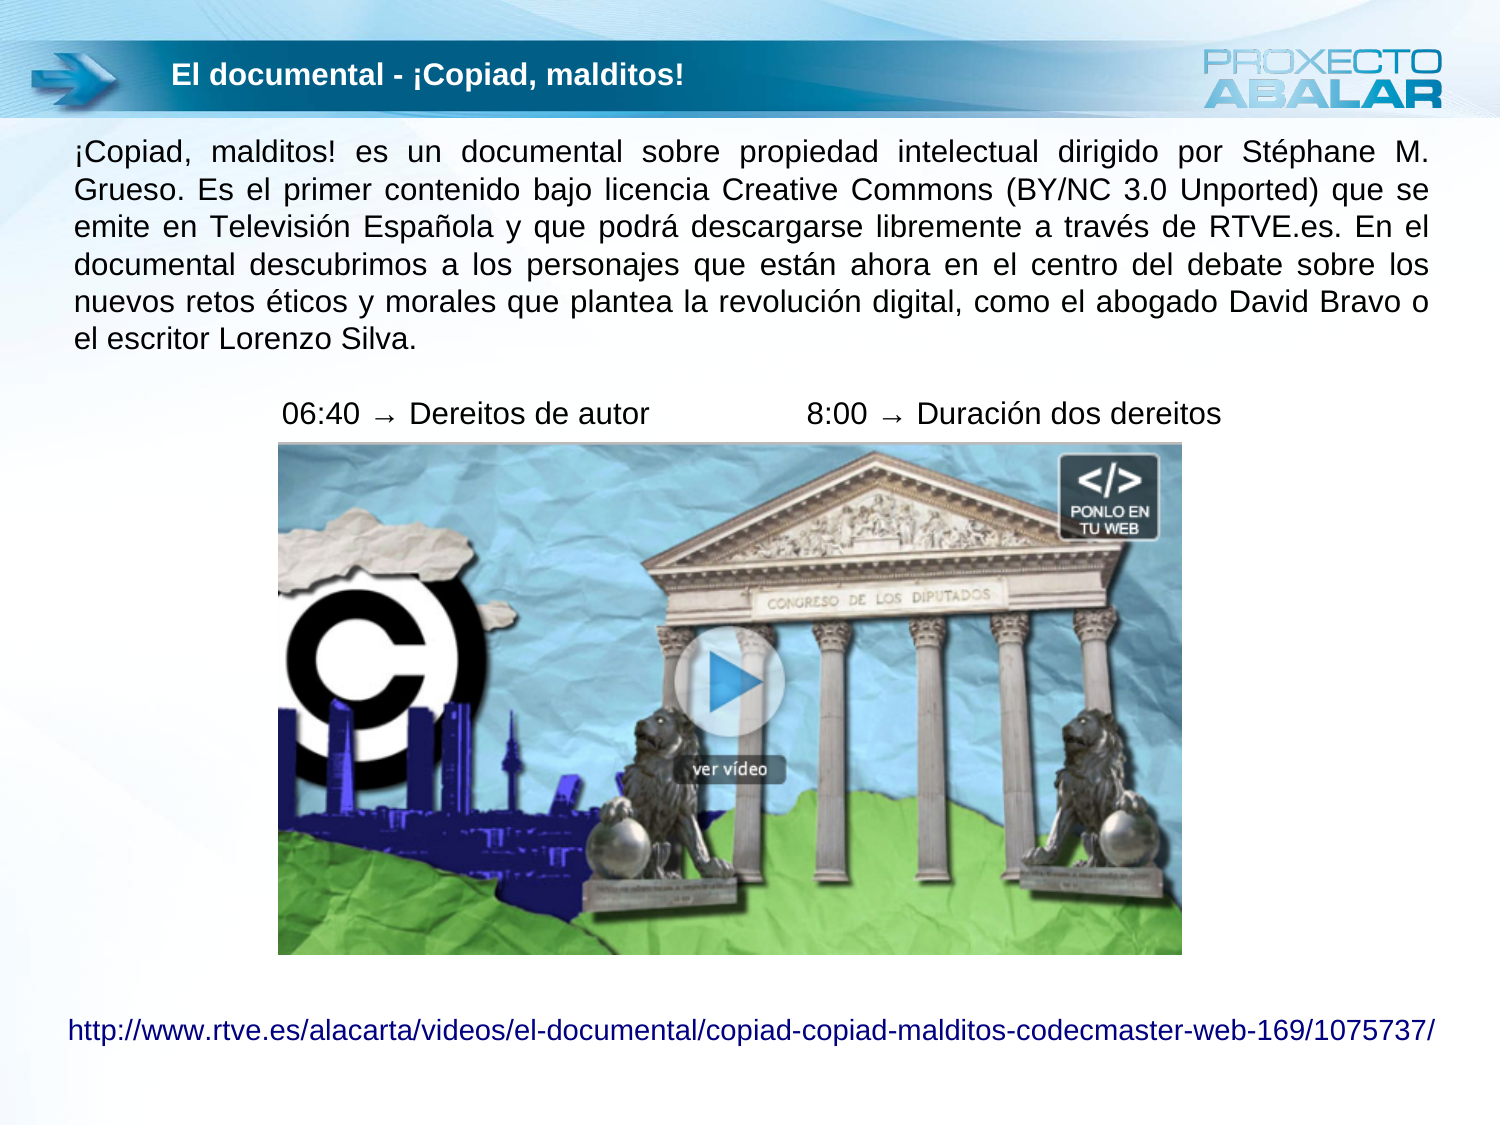

El documental - ¡Copiad, malditos!
¡Copiad, malditos! es un documental sobre propiedad intelectual dirigido por Stéphane M. Grueso. Es el primer contenido bajo licencia Creative Commons (BY/NC 3.0 Unported) que se emite en Televisión Española y que podrá descargarse libremente a través de RTVE.es. En el documental descubrimos a los personajes que están ahora en el centro del debate sobre los nuevos retos éticos y morales que plantea la revolución digital, como el abogado David Bravo o el escritor Lorenzo Silva.
06:40 → Dereitos de autor 8:00 → Duración dos dereitos
http://www.rtve.es/alacarta/videos/el-documental/copiad-copiad-malditos-codecmaster-web-169/1075737/